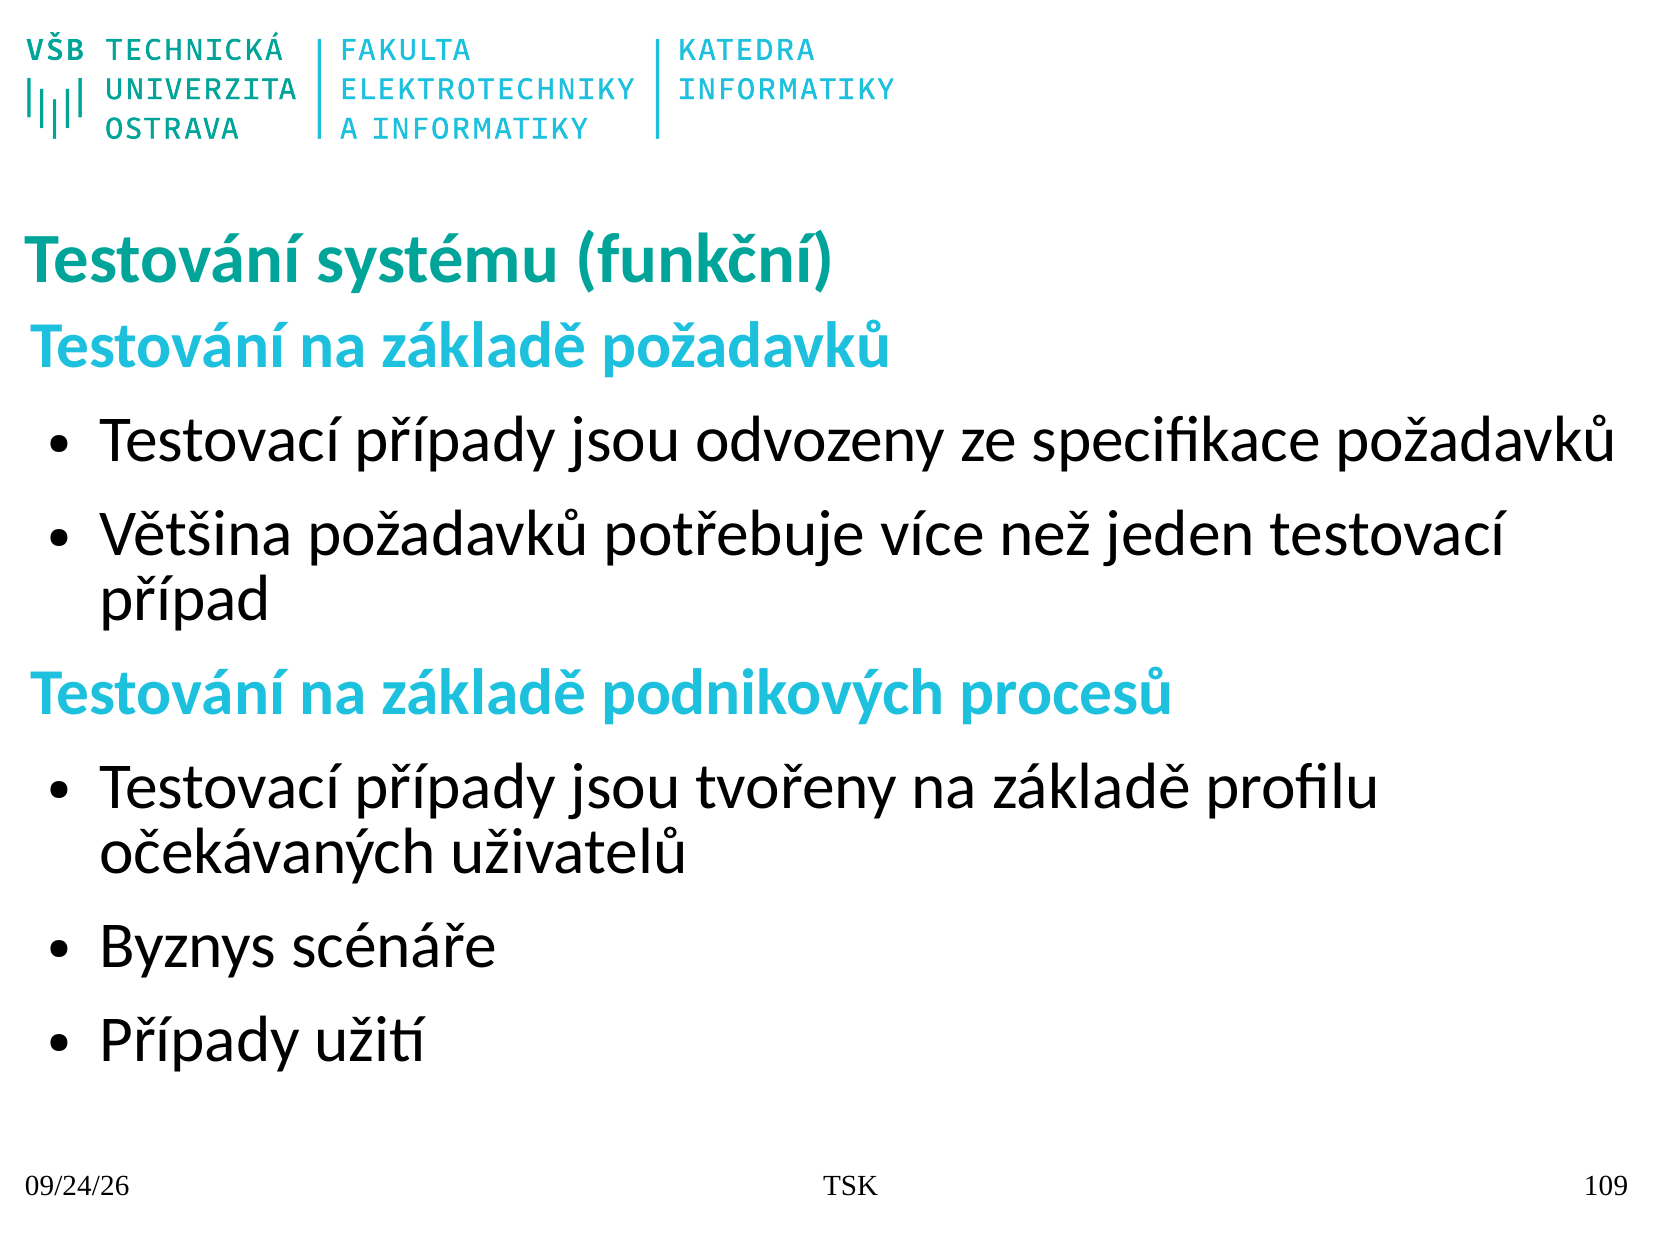

# Testování systému (funkční)
Testování na základě požadavků
Testovací případy jsou odvozeny ze specifikace požadavků
Většina požadavků potřebuje více než jeden testovací případ
Testování na základě podnikových procesů
Testovací případy jsou tvořeny na základě profilu očekávaných uživatelů
Byznys scénáře
Případy užití
TSK
109